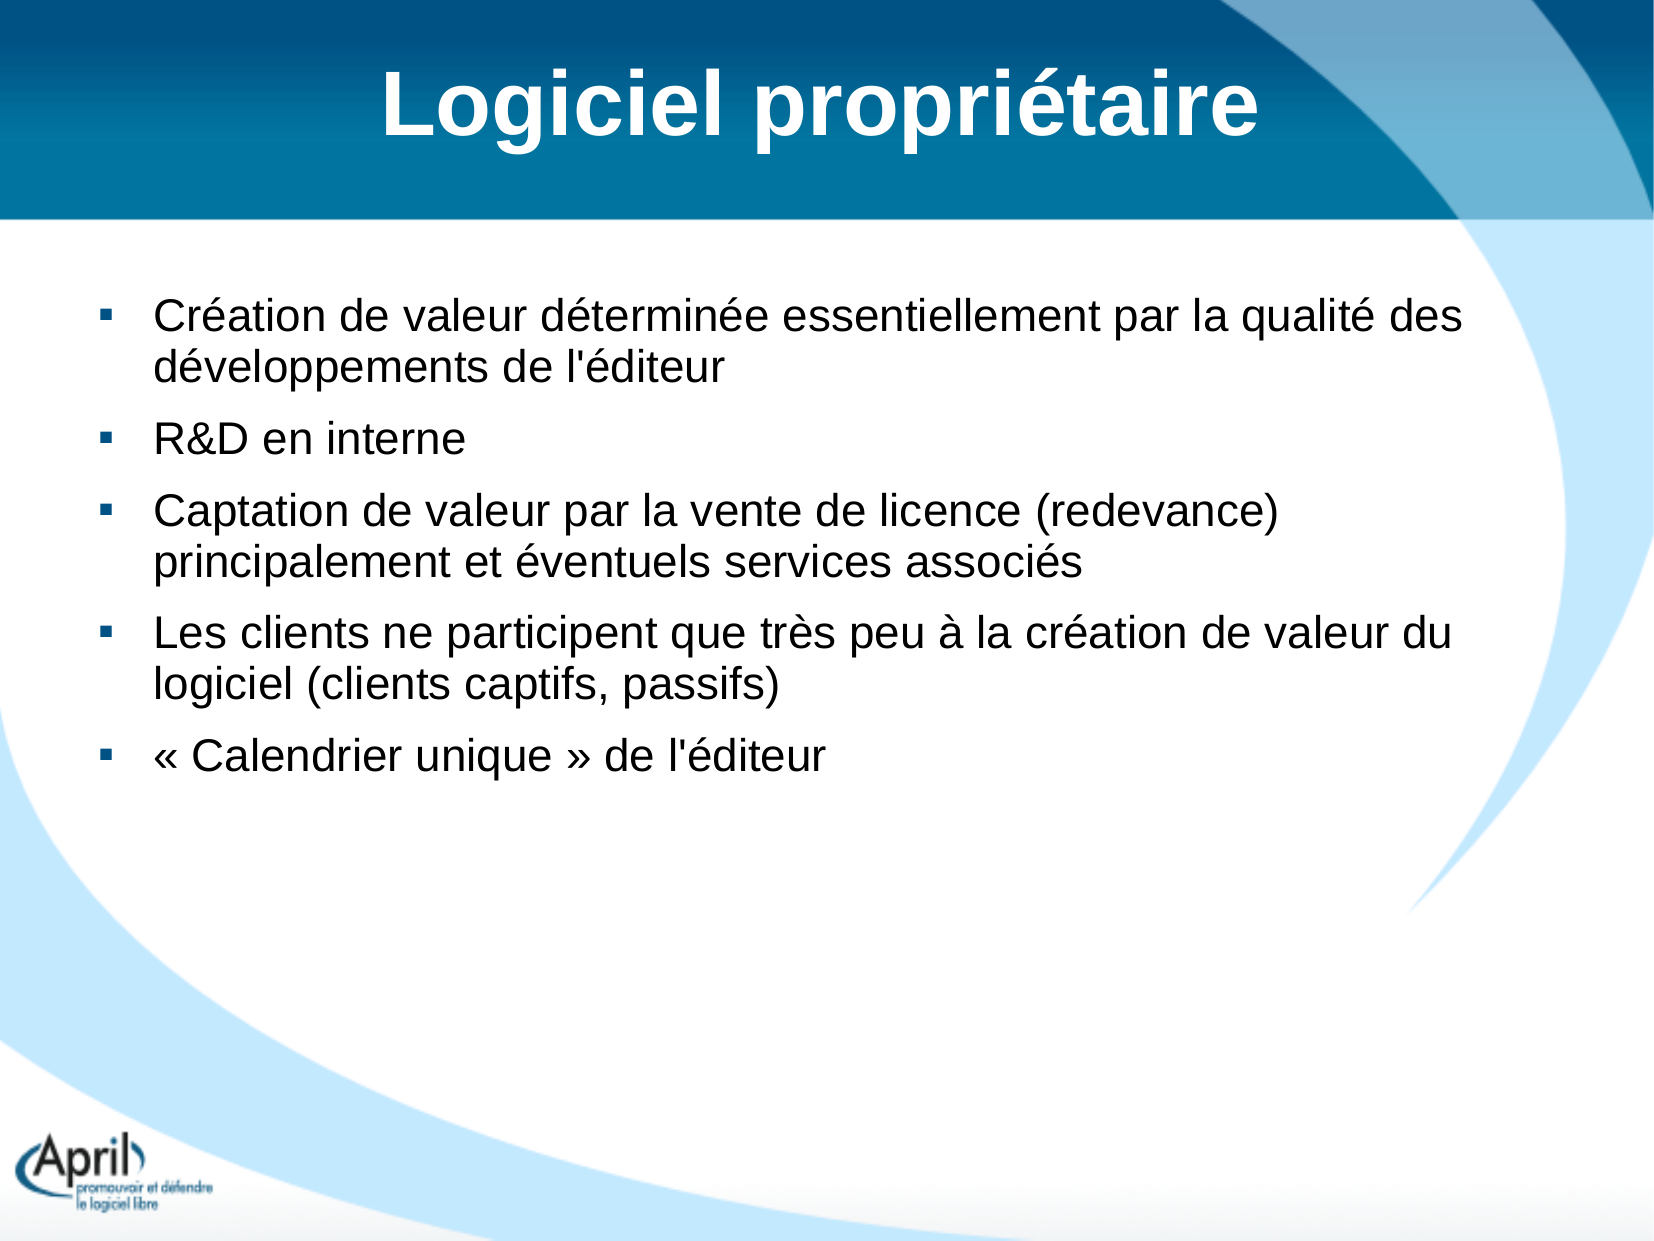

# Logiciel propriétaire
Création de valeur déterminée essentiellement par la qualité des développements de l'éditeur
R&D en interne
Captation de valeur par la vente de licence (redevance) principalement et éventuels services associés
Les clients ne participent que très peu à la création de valeur du logiciel (clients captifs, passifs)
« Calendrier unique » de l'éditeur